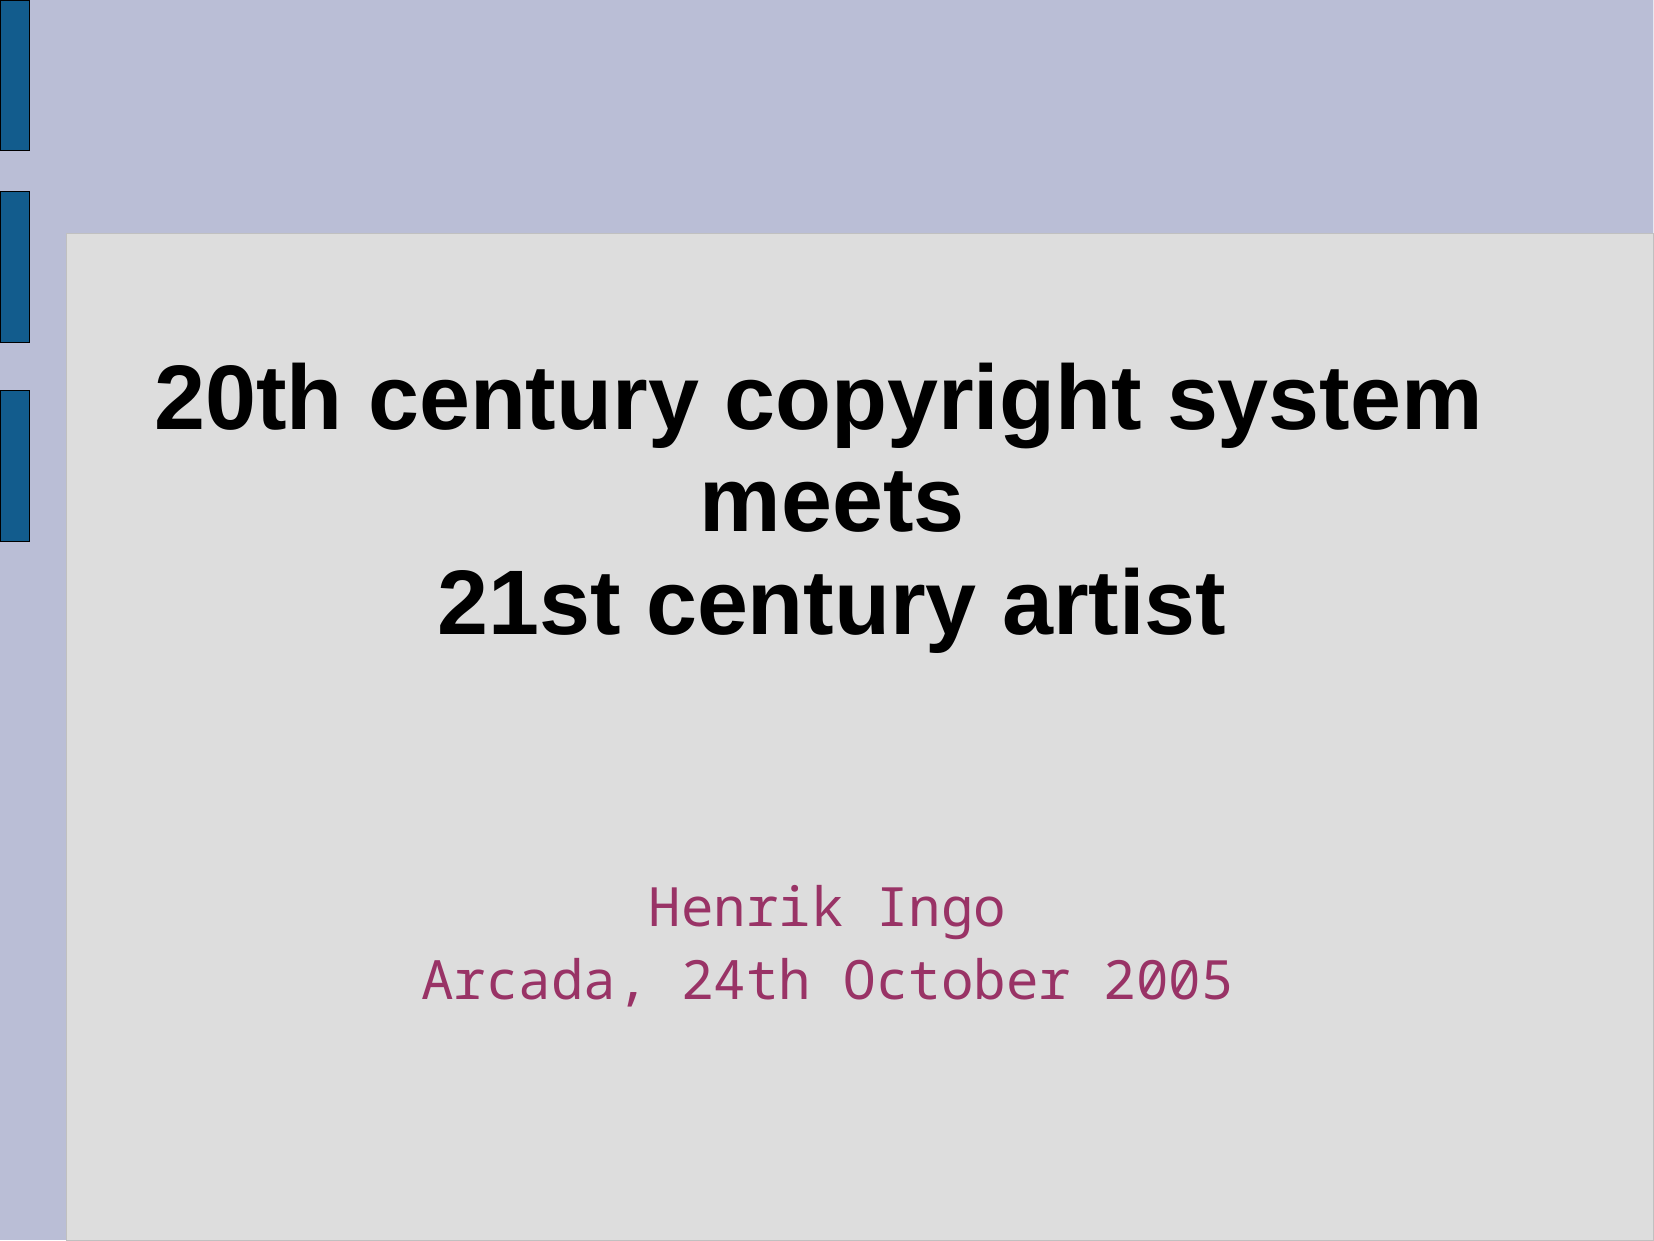

# 20th century copyright system meets 21st century artist
Henrik Ingo
Arcada, 24th October 2005